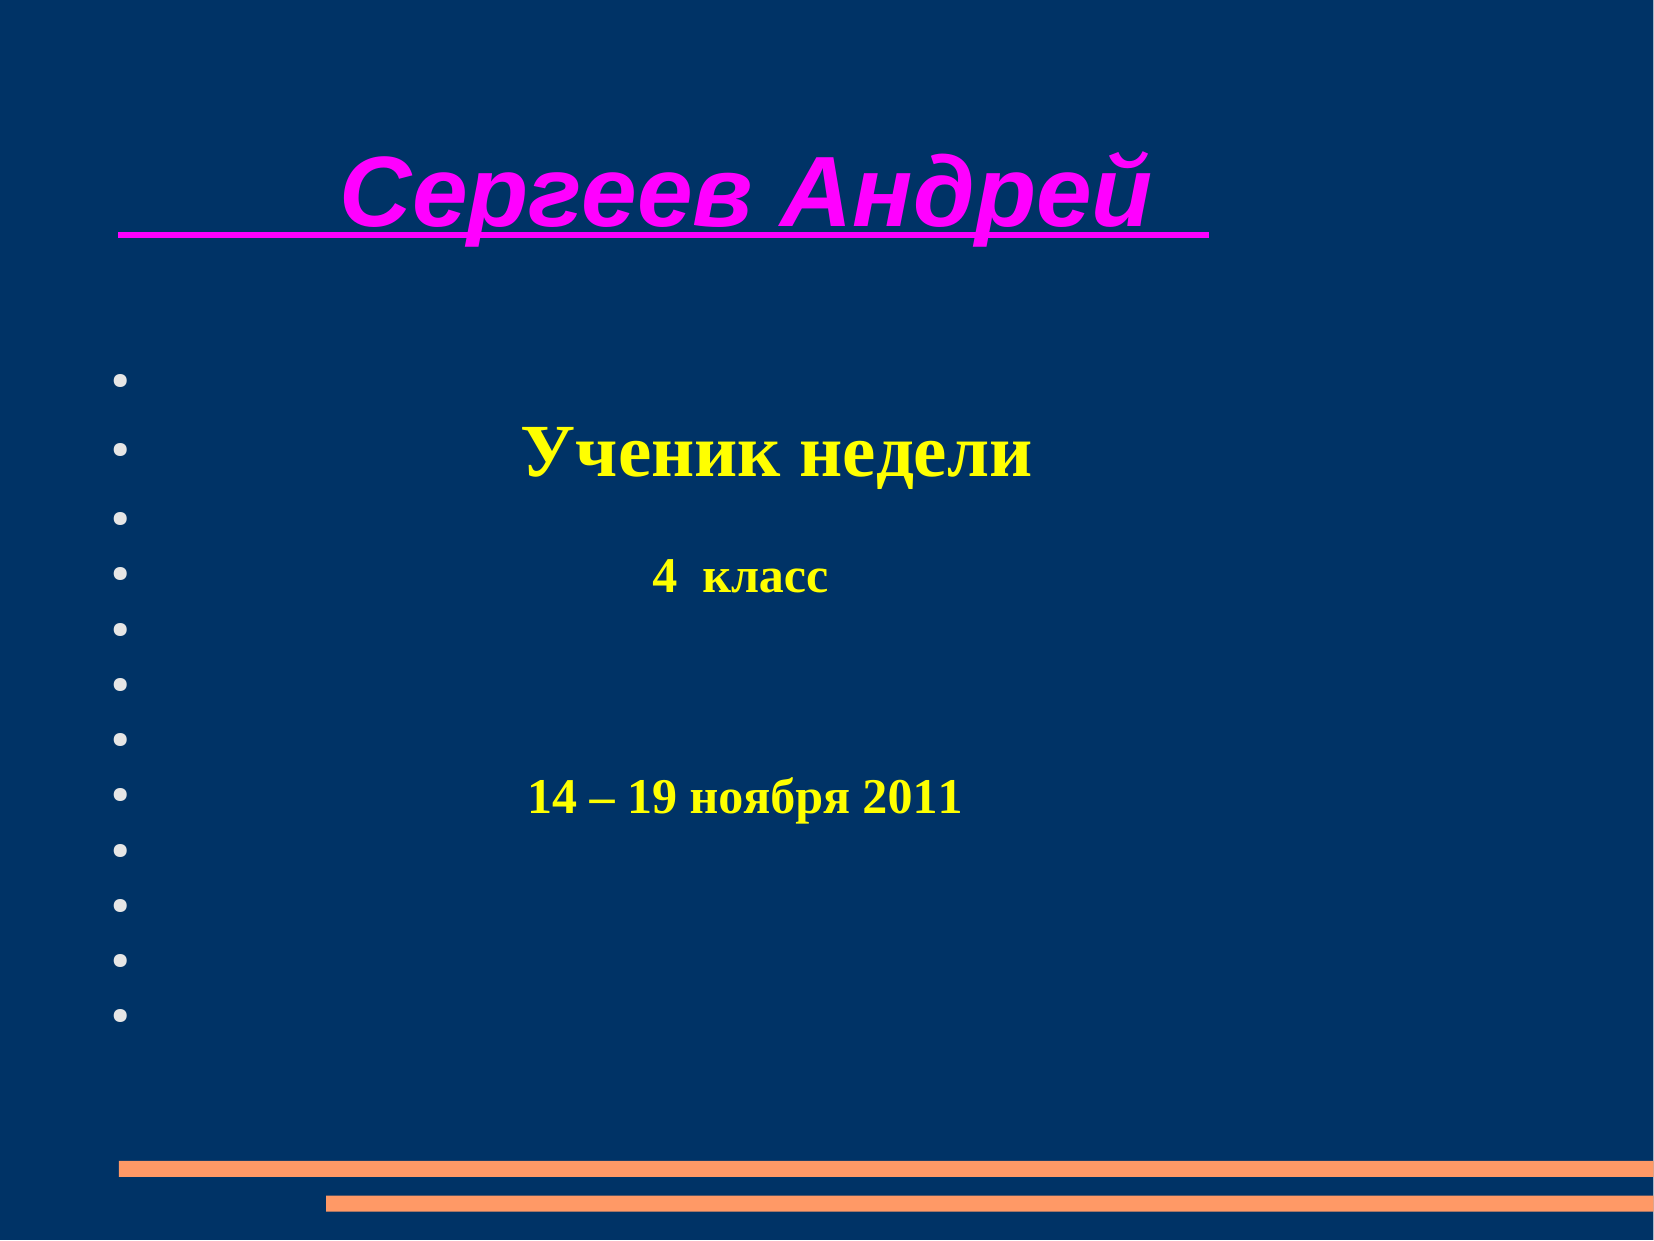

# Сергеев Андрей
 Ученик недели
 4 класс
 14 – 19 ноября 2011